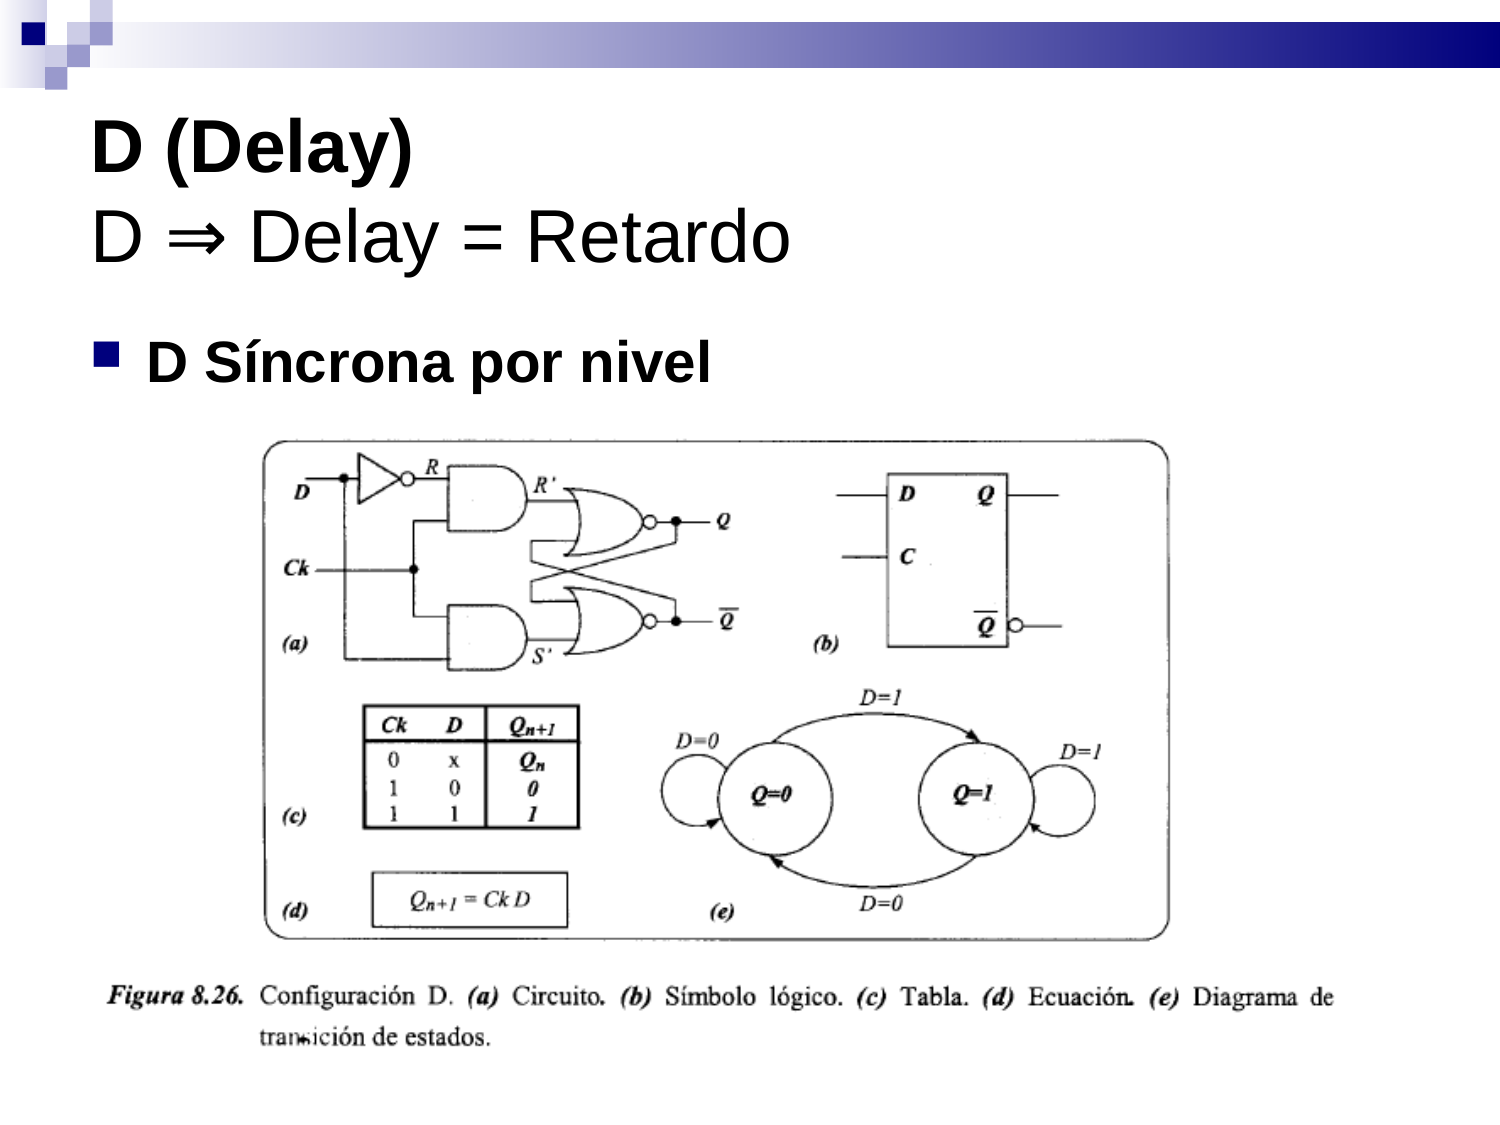

# D (Delay) D ⇒ Delay = Retardo
D Síncrona por nivel